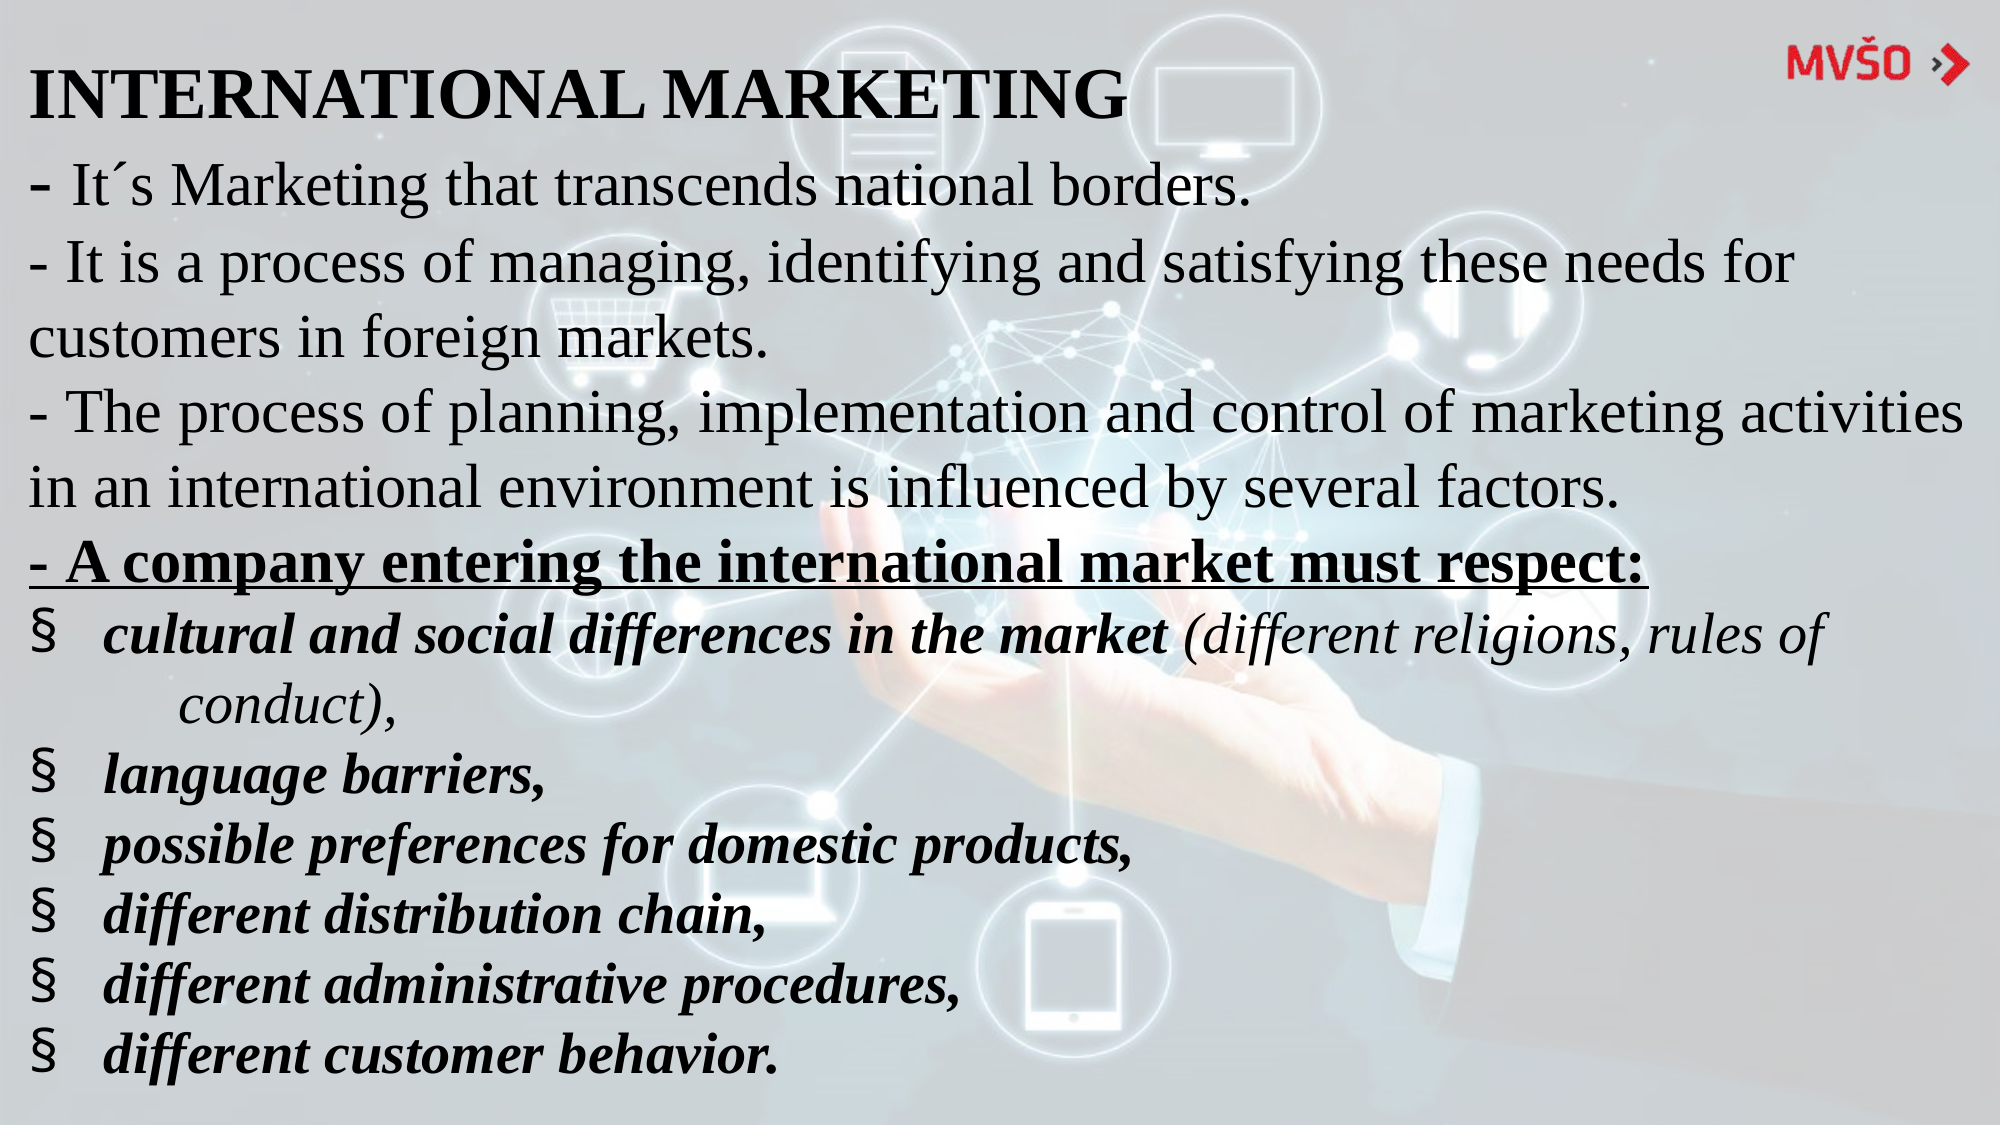

INTERNATIONAL MARKETING
- It´s Marketing that transcends national borders.
- It is a process of managing, identifying and satisfying these needs for customers in foreign markets.
- The process of planning, implementation and control of marketing activities in an international environment is influenced by several factors.
- A company entering the international market must respect:
cultural and social differences in the market (different religions, rules of conduct),
language barriers,
possible preferences for domestic products,
different distribution chain,
different administrative procedures,
different customer behavior.